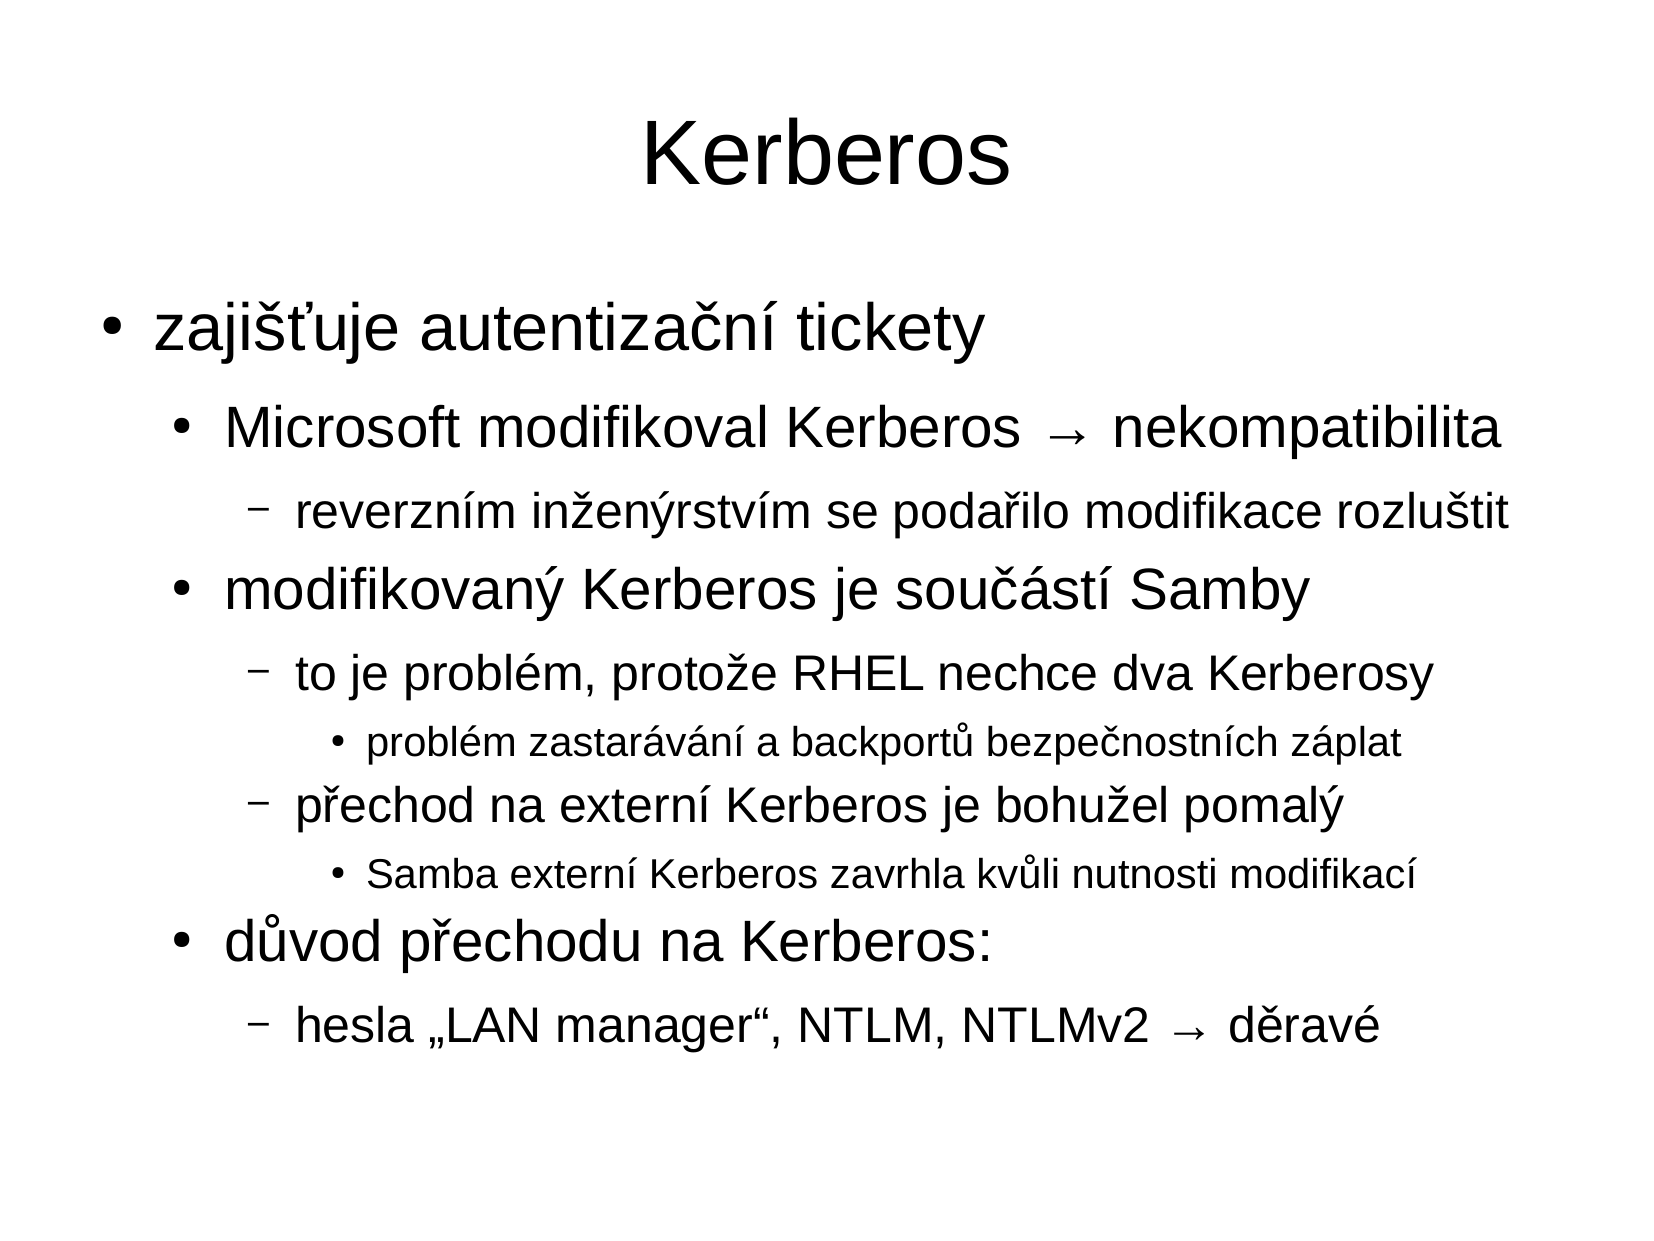

# Kerberos
zajišťuje autentizační tickety
Microsoft modifikoval Kerberos → nekompatibilita
reverzním inženýrstvím se podařilo modifikace rozluštit
modifikovaný Kerberos je součástí Samby
to je problém, protože RHEL nechce dva Kerberosy
problém zastarávání a backportů bezpečnostních záplat
přechod na externí Kerberos je bohužel pomalý
Samba externí Kerberos zavrhla kvůli nutnosti modifikací
důvod přechodu na Kerberos:
hesla „LAN manager“, NTLM, NTLMv2 → děravé